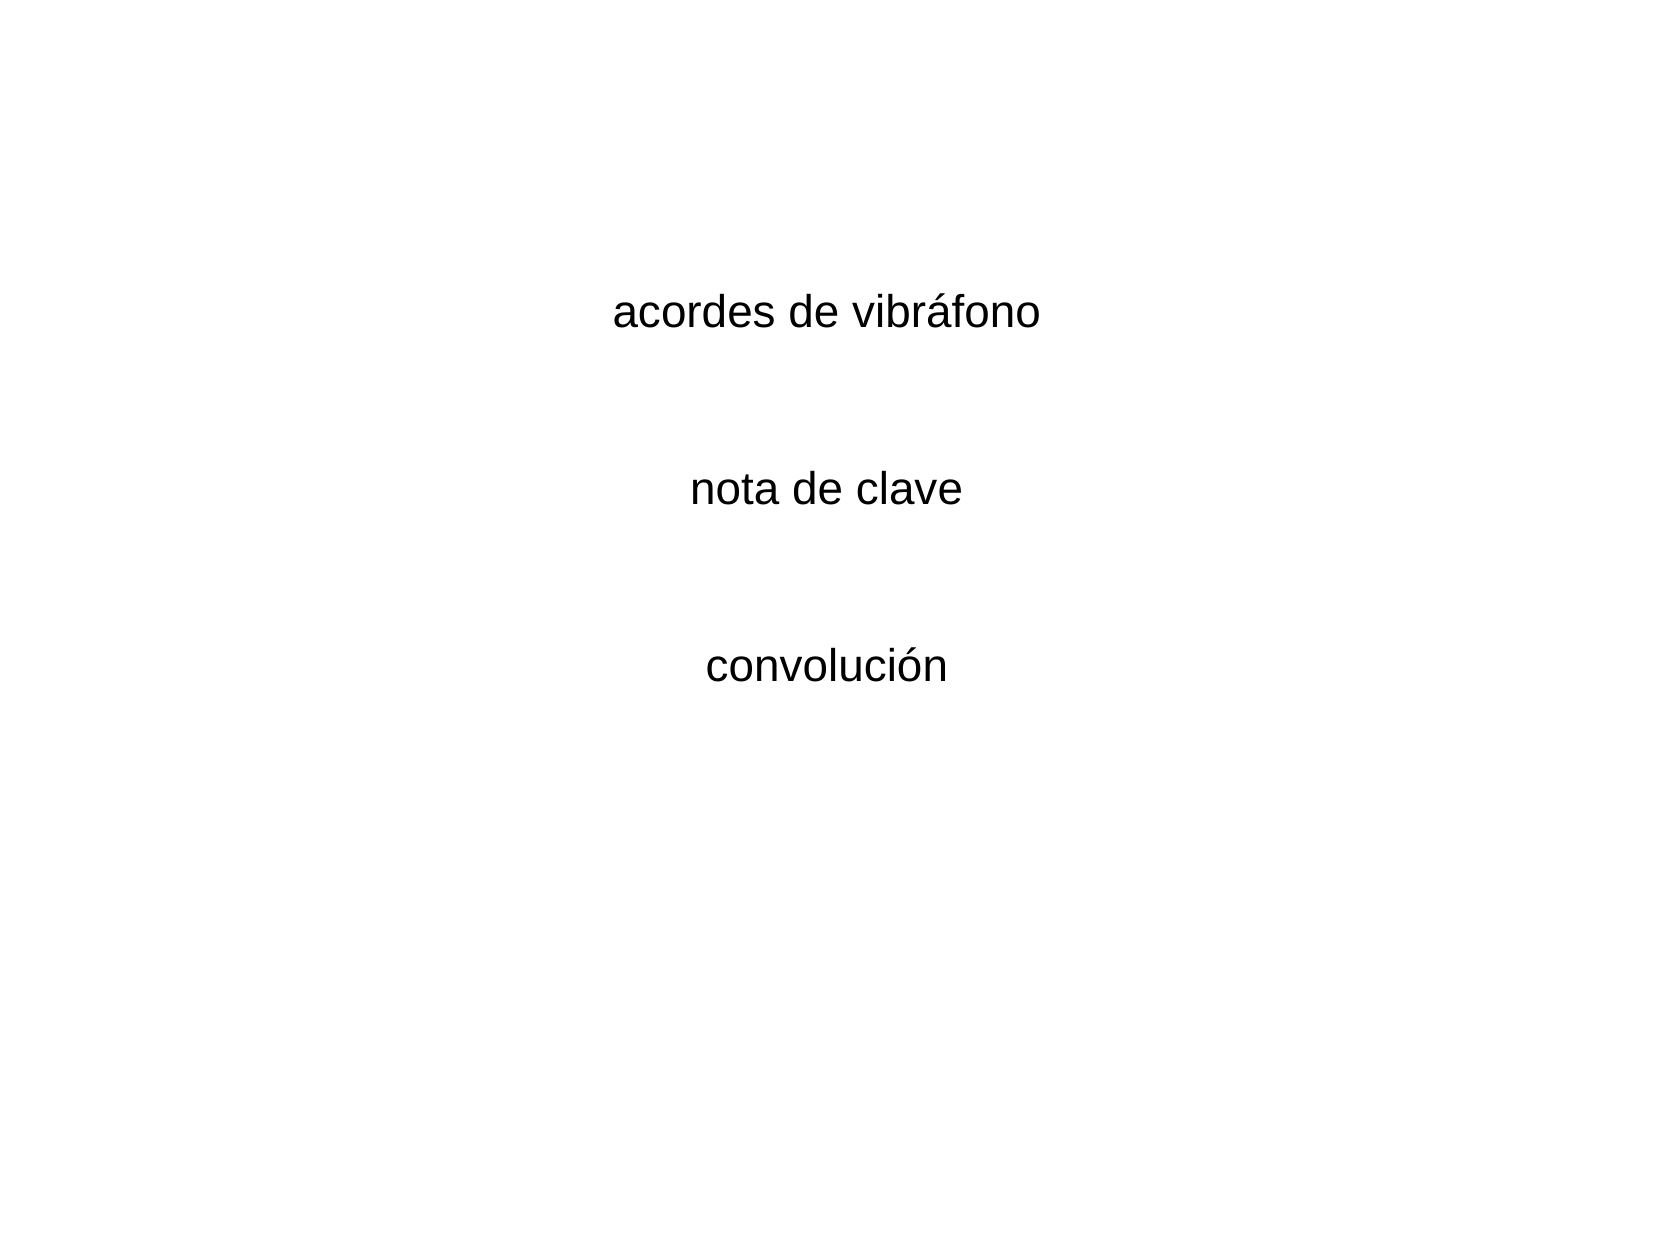

# acordes de vibráfono
nota de clave
convolución